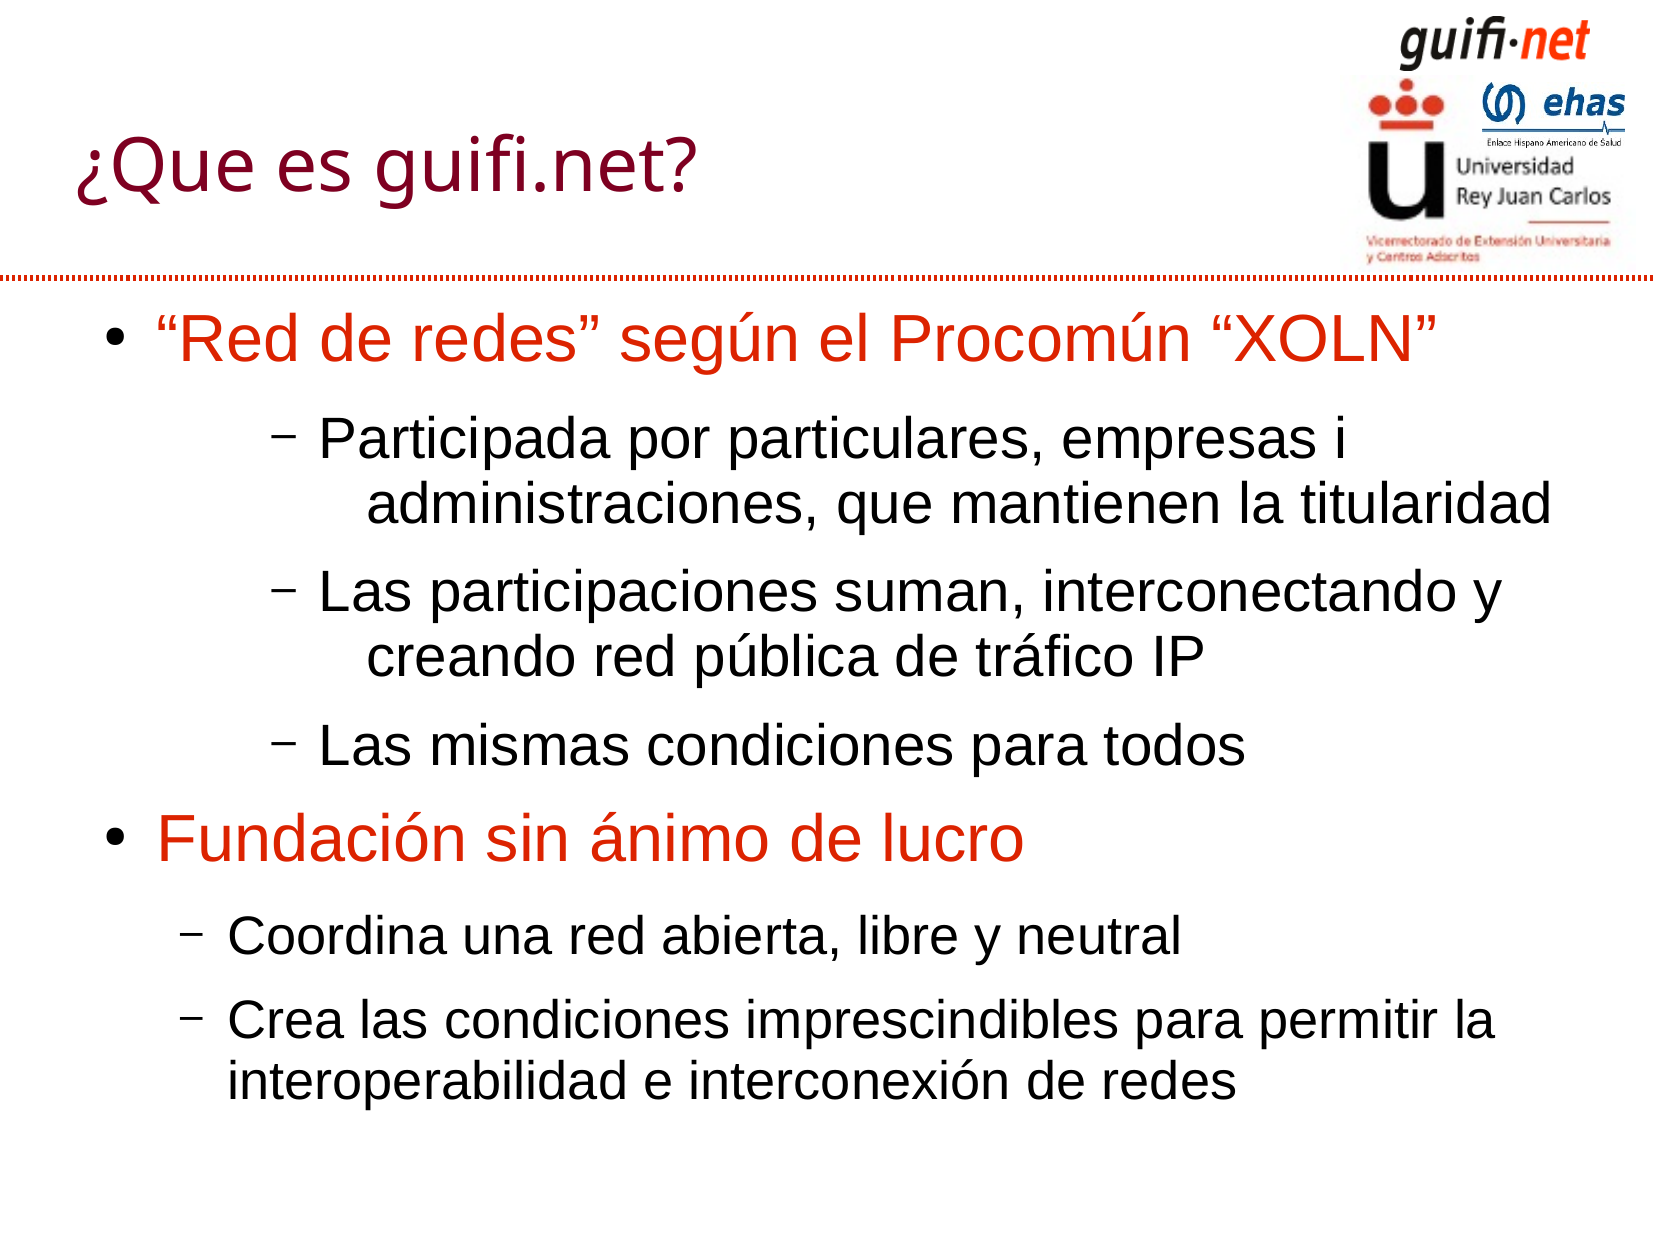

# ¿Que es guifi.net?
“Red de redes” según el Procomún “XOLN”
Participada por particulares, empresas i administraciones, que mantienen la titularidad
Las participaciones suman, interconectando y creando red pública de tráfico IP
Las mismas condiciones para todos
Fundación sin ánimo de lucro
Coordina una red abierta, libre y neutral
Crea las condiciones imprescindibles para permitir la interoperabilidad e interconexión de redes